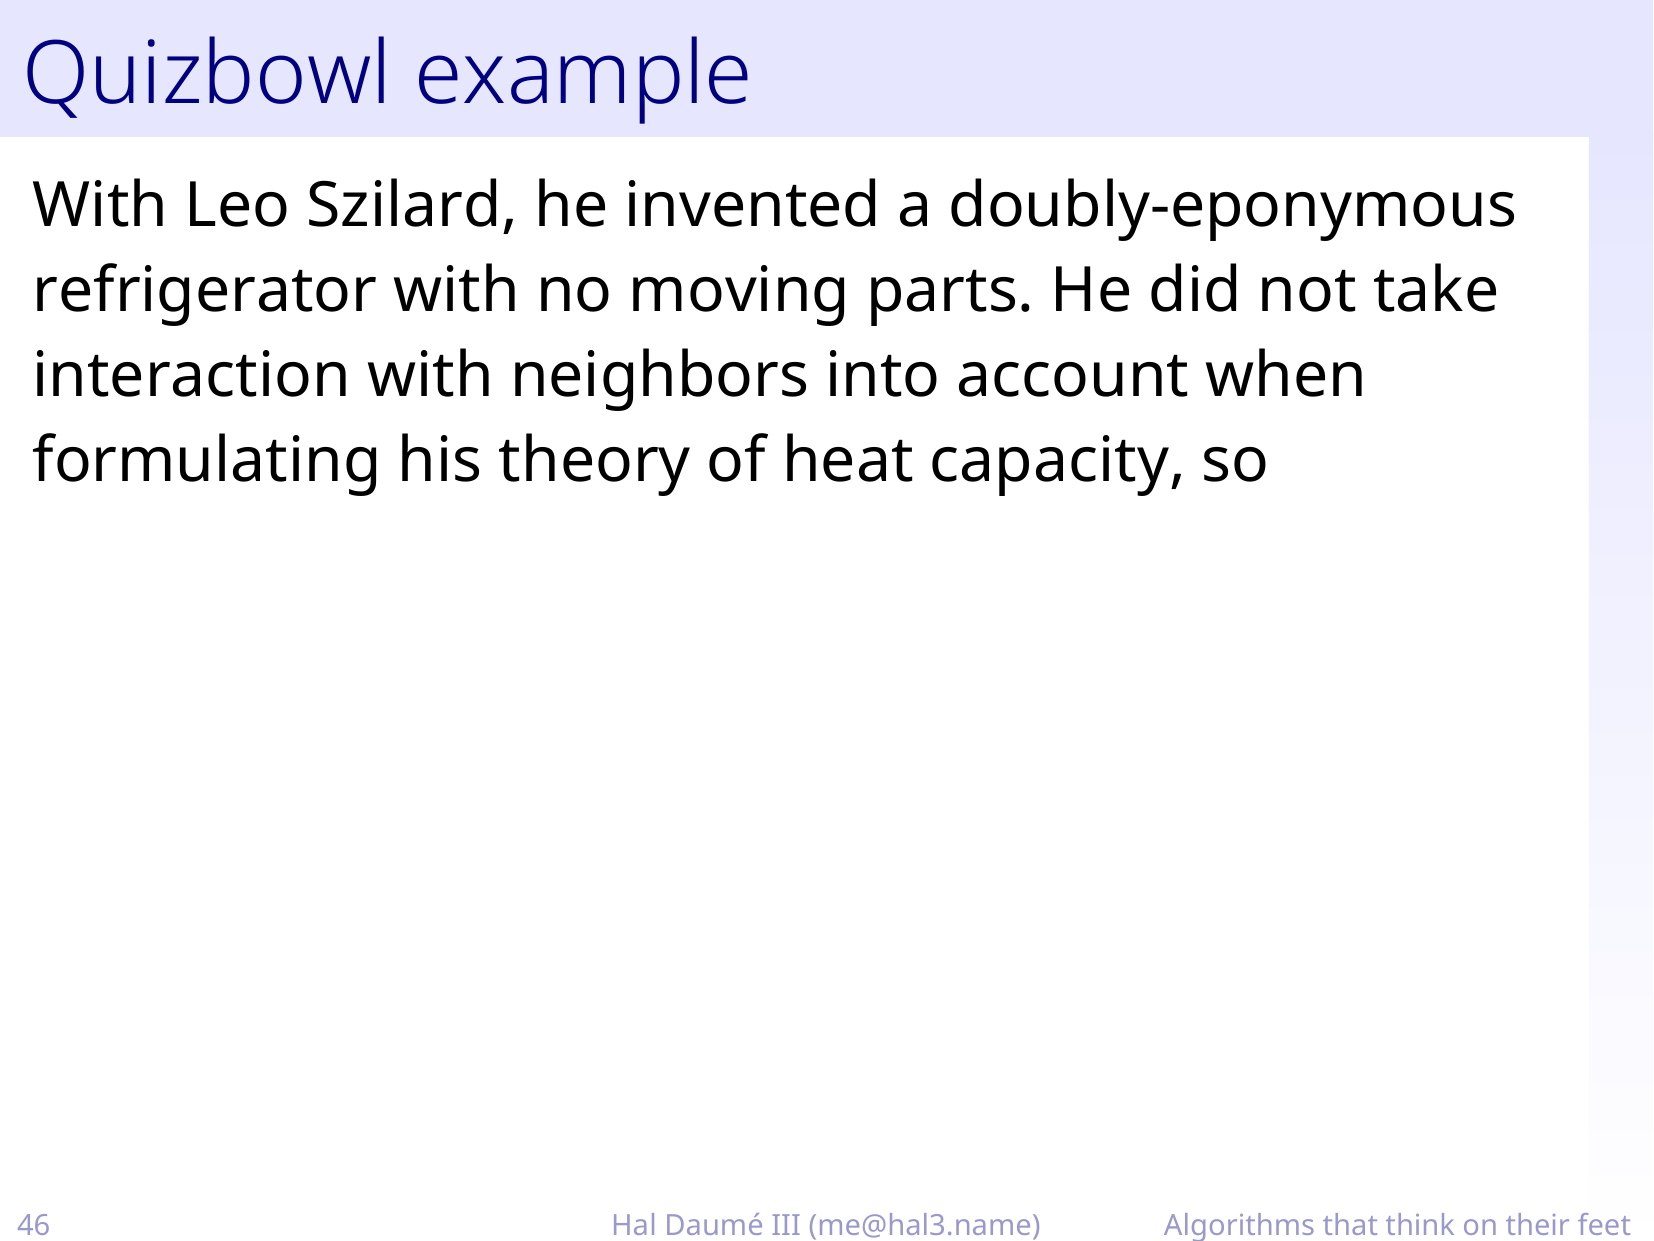

# Quizbowl example
With Leo Szilard, he invented a doubly-eponymous refrigerator with no moving parts. He did not take interaction with neighbors into account when formulating his theory of heat capacity, so